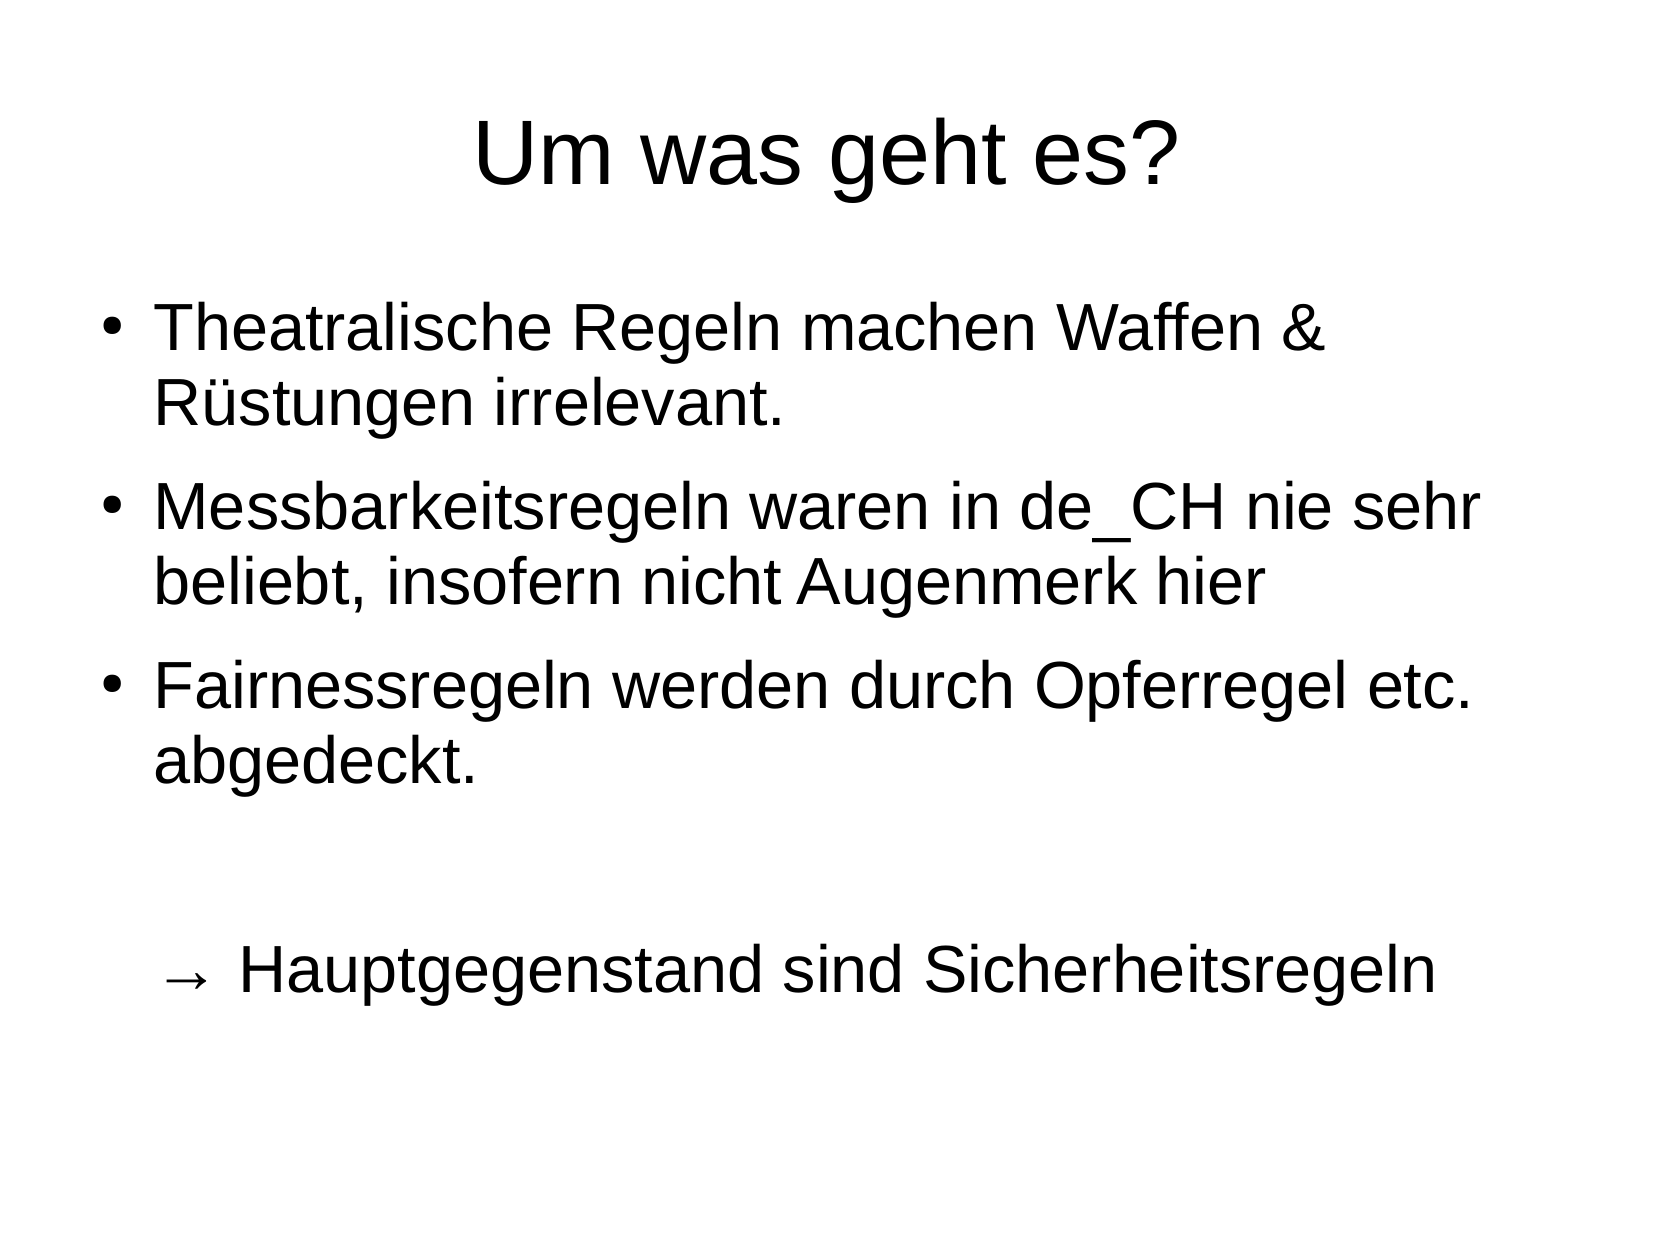

# Um was geht es?
Theatralische Regeln machen Waffen & Rüstungen irrelevant.
Messbarkeitsregeln waren in de_CH nie sehr beliebt, insofern nicht Augenmerk hier
Fairnessregeln werden durch Opferregel etc. abgedeckt.
→ Hauptgegenstand sind Sicherheitsregeln